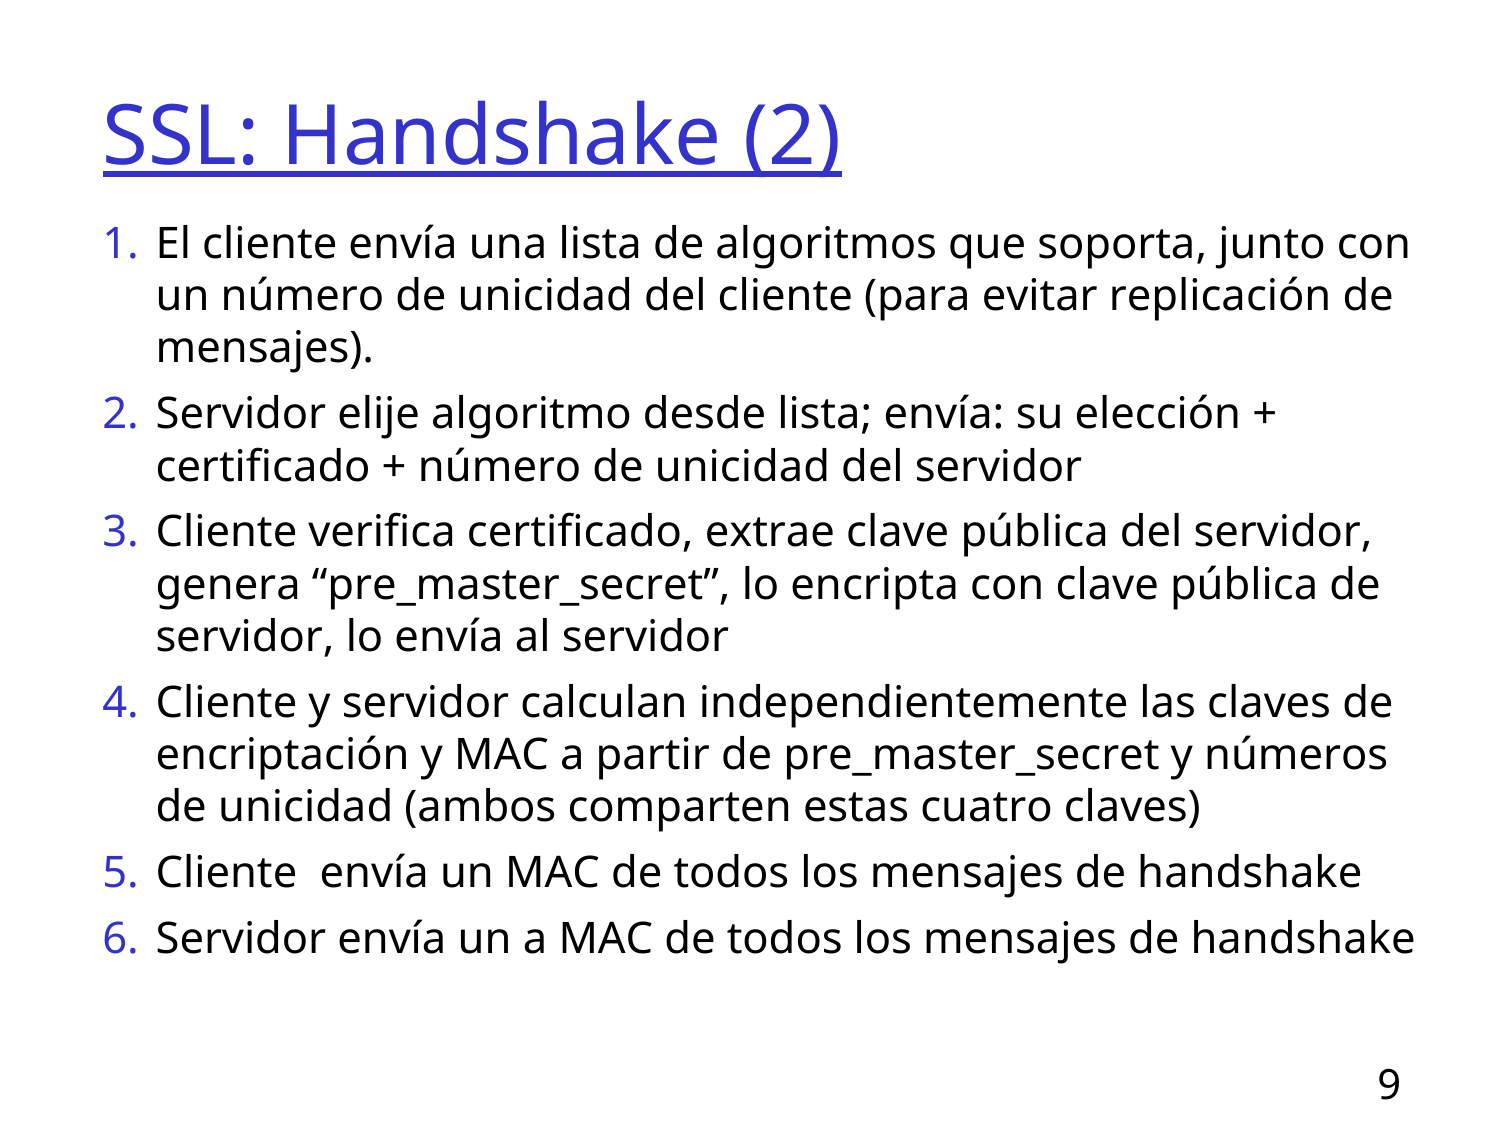

# SSL: Handshake (2)
El cliente envía una lista de algoritmos que soporta, junto con un número de unicidad del cliente (para evitar replicación de mensajes).
Servidor elije algoritmo desde lista; envía: su elección + certificado + número de unicidad del servidor
Cliente verifica certificado, extrae clave pública del servidor, genera “pre_master_secret”, lo encripta con clave pública de servidor, lo envía al servidor
Cliente y servidor calculan independientemente las claves de encriptación y MAC a partir de pre_master_secret y números de unicidad (ambos comparten estas cuatro claves)
Cliente envía un MAC de todos los mensajes de handshake
Servidor envía un a MAC de todos los mensajes de handshake
9